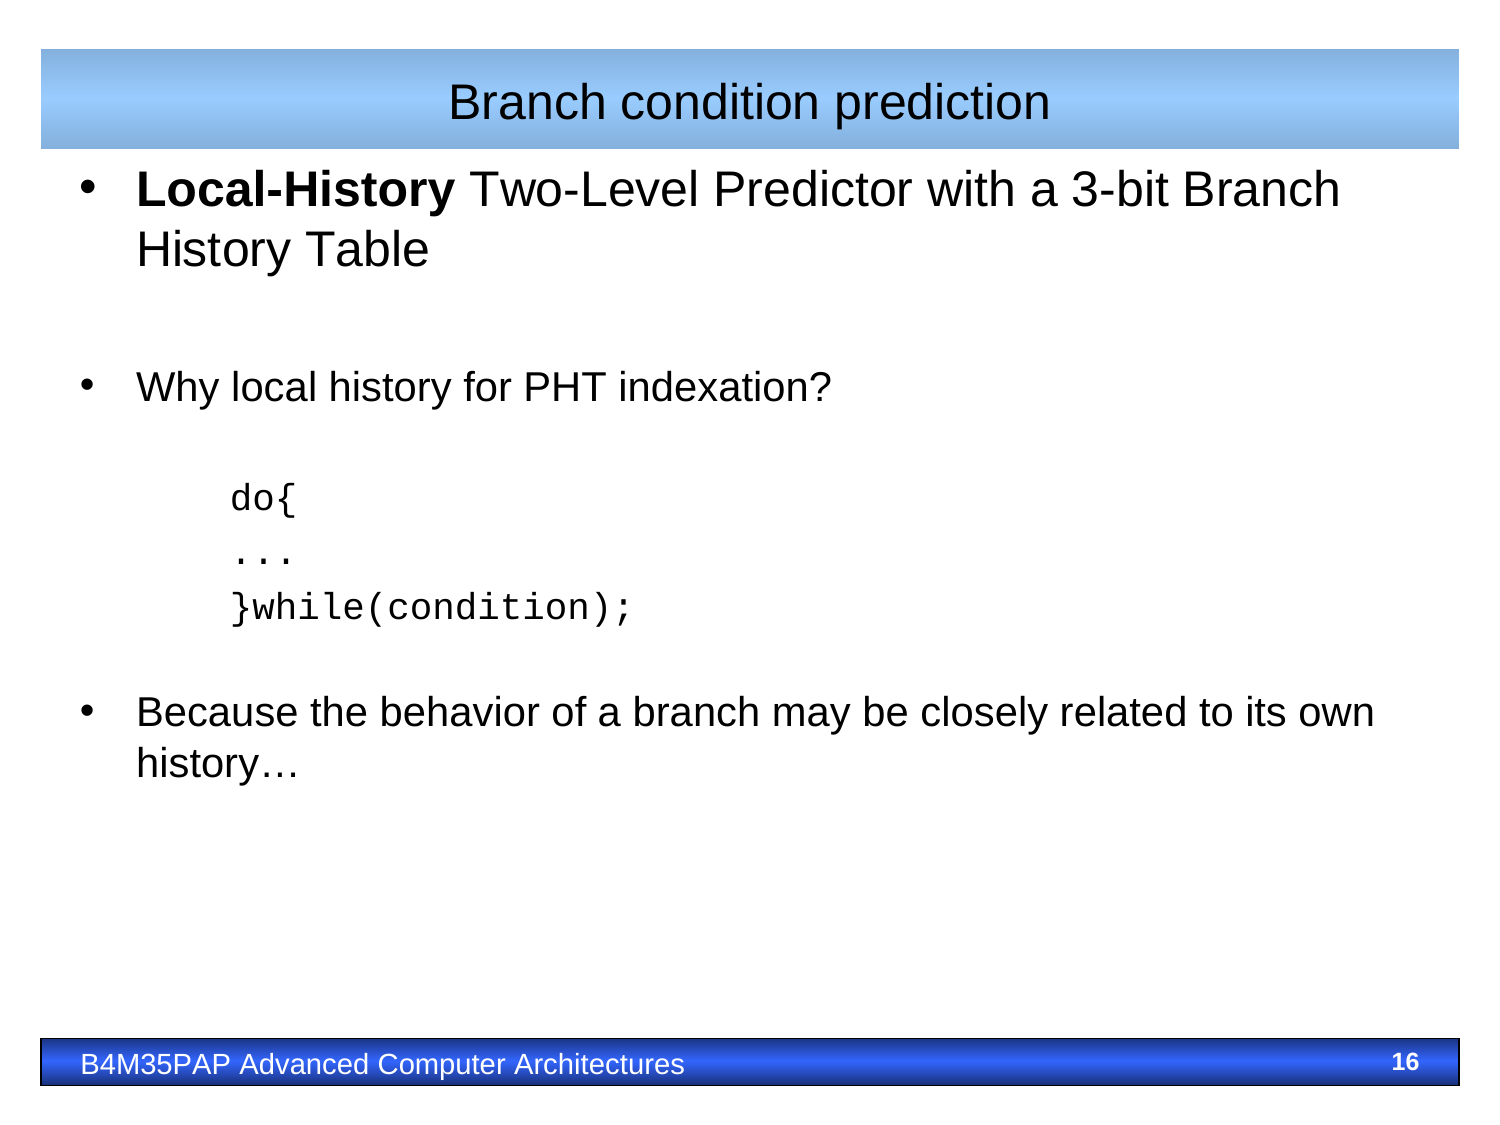

# Branch condition prediction
Local-History Two-Level Predictor with a 3-bit Branch History Table
Why local history for PHT indexation?
do{
...
}while(condition);
Because the behavior of a branch may be closely related to its own history…